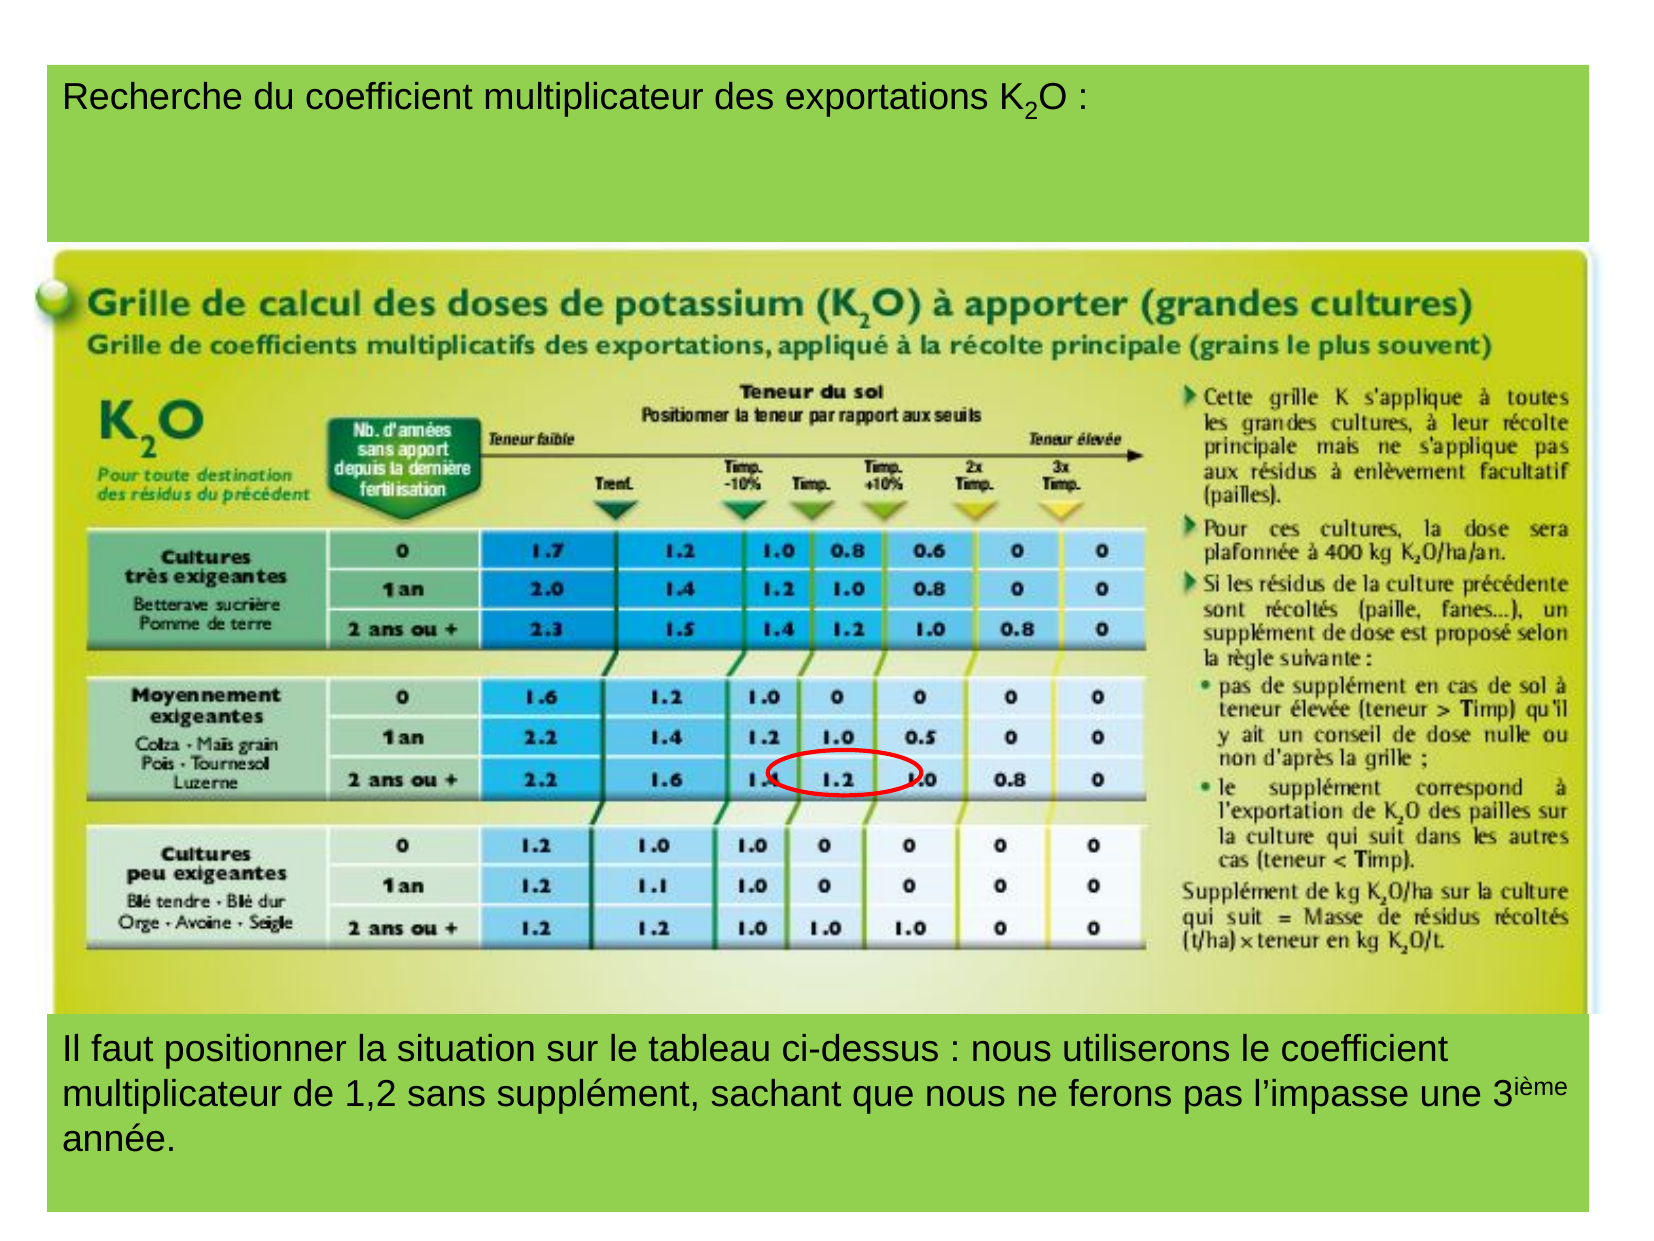

Recherche du coefficient multiplicateur des exportations K2O :
Il faut positionner la situation sur le tableau ci-dessus : nous utiliserons le coefficient multiplicateur de 1,2 sans supplément, sachant que nous ne ferons pas l’impasse une 3ième année.